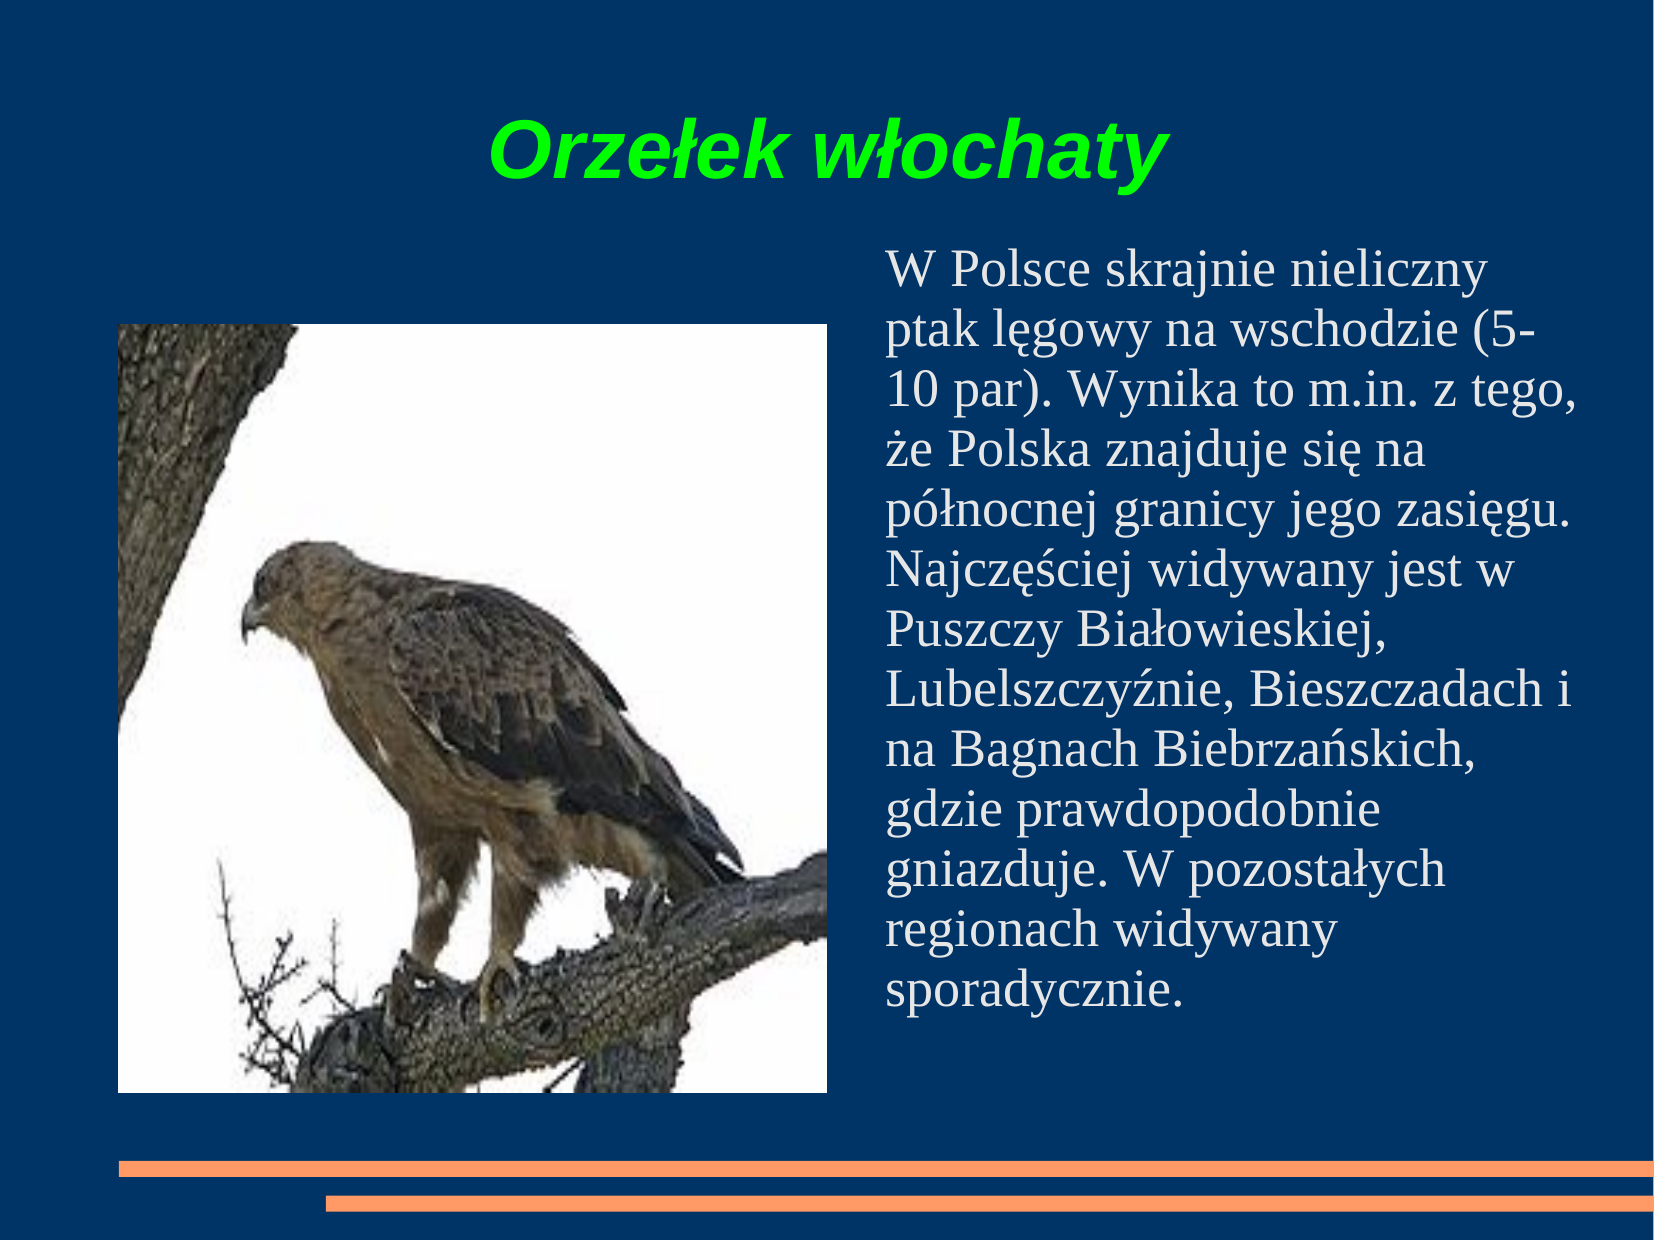

# Orzełek włochaty
W Polsce skrajnie nieliczny ptak lęgowy na wschodzie (5-10 par). Wynika to m.in. z tego, że Polska znajduje się na północnej granicy jego zasięgu. Najczęściej widywany jest w Puszczy Białowieskiej, Lubelszczyźnie, Bieszczadach i na Bagnach Biebrzańskich, gdzie prawdopodobnie gniazduje. W pozostałych regionach widywany sporadycznie.